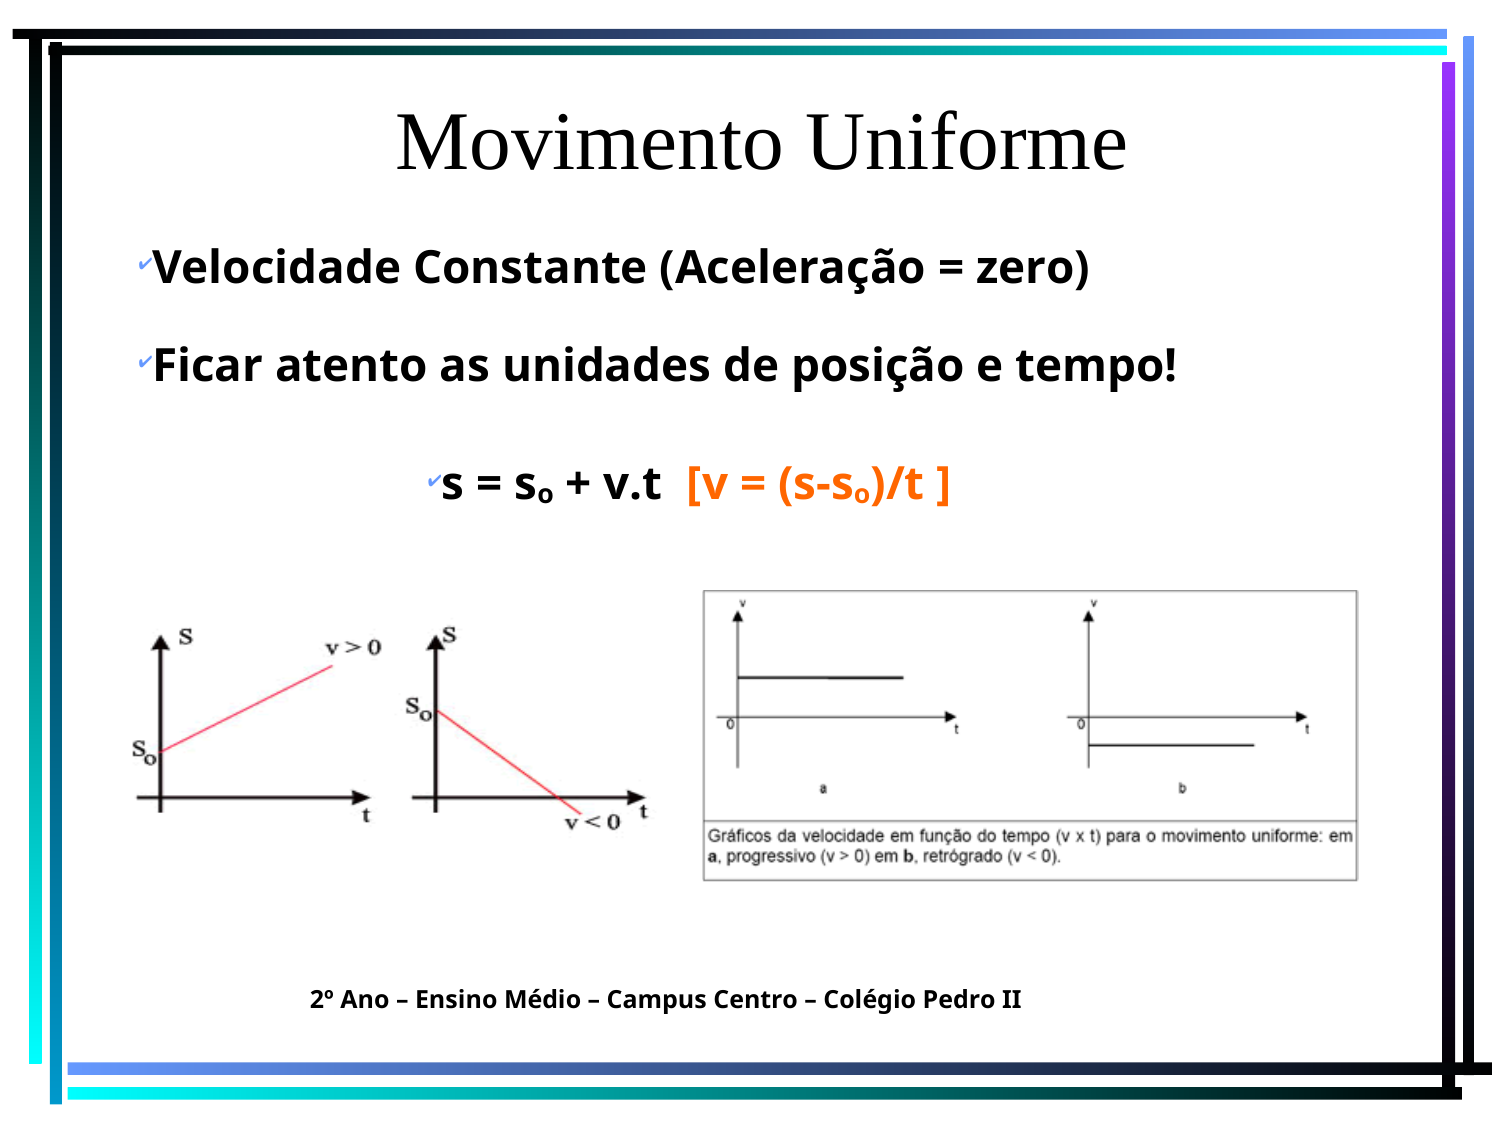

# Movimento Uniforme
Velocidade Constante (Aceleração = zero)
Ficar atento as unidades de posição e tempo!
s = so + v.t [v = (s-so)/t ]
2º Ano – Ensino Médio – Campus Centro – Colégio Pedro II